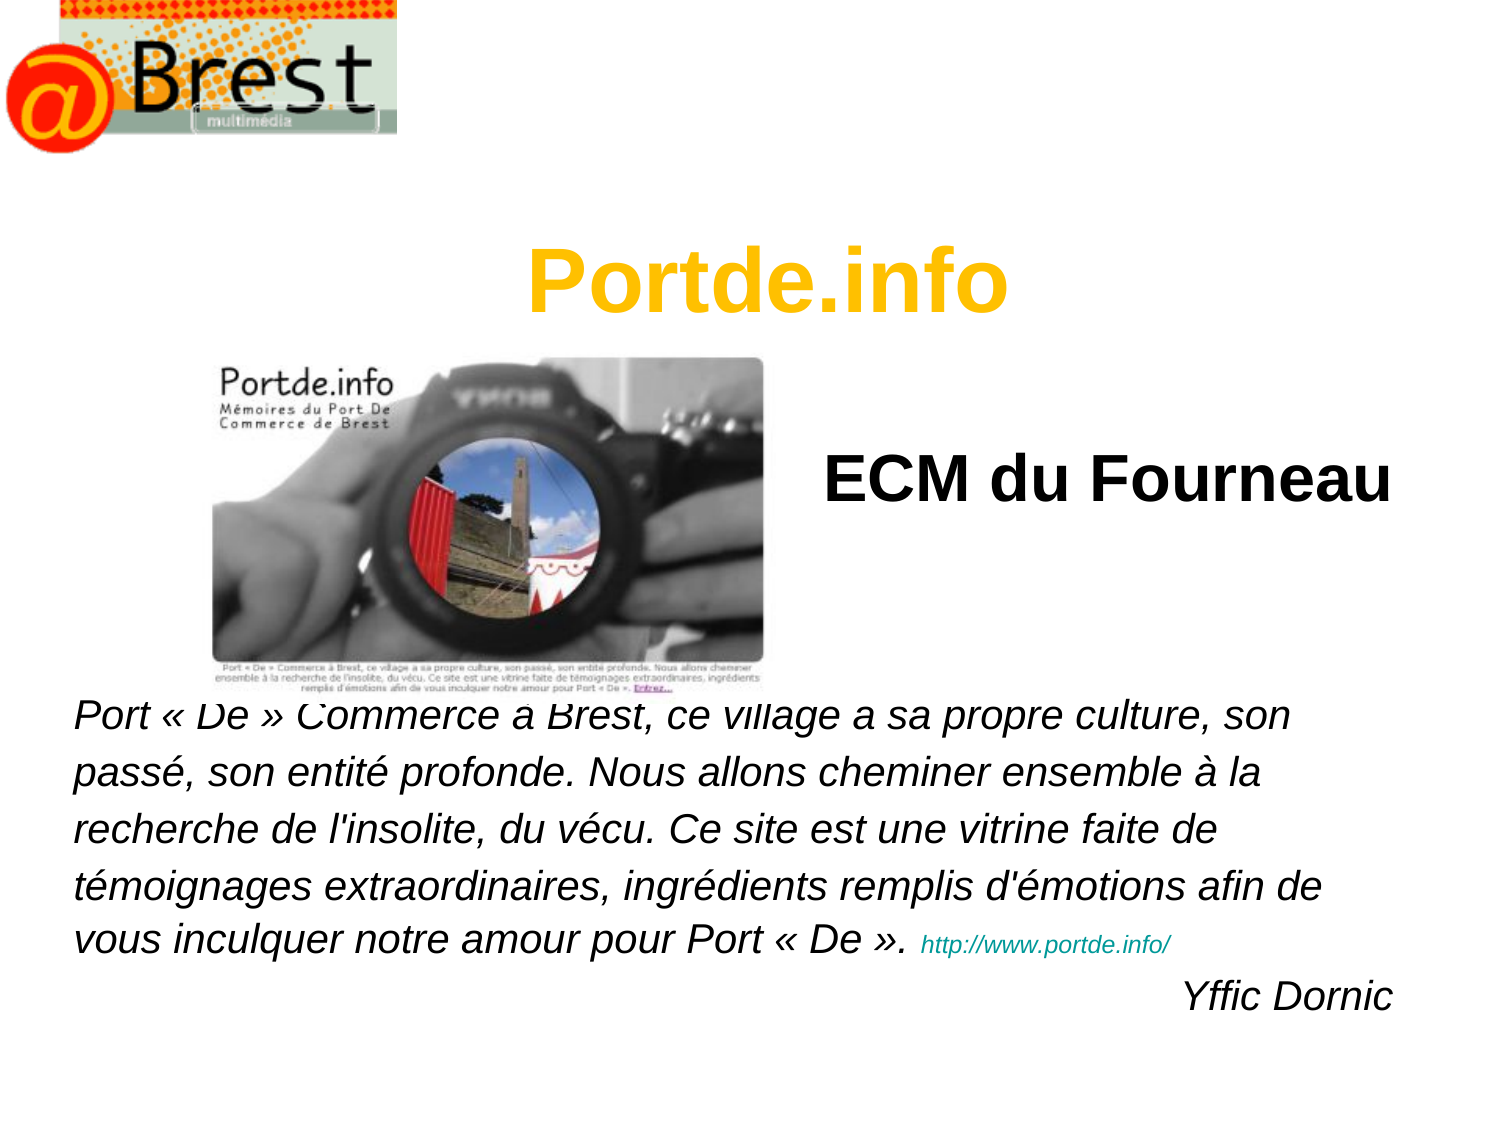

# Portde.info
ECM du Fourneau
Port « De » Commerce à Brest, ce village a sa propre culture, son
passé, son entité profonde. Nous allons cheminer ensemble à la
recherche de l'insolite, du vécu. Ce site est une vitrine faite de
témoignages extraordinaires, ingrédients remplis d'émotions afin de
vous inculquer notre amour pour Port « De ». http://www.portde.info/
Yffic Dornic